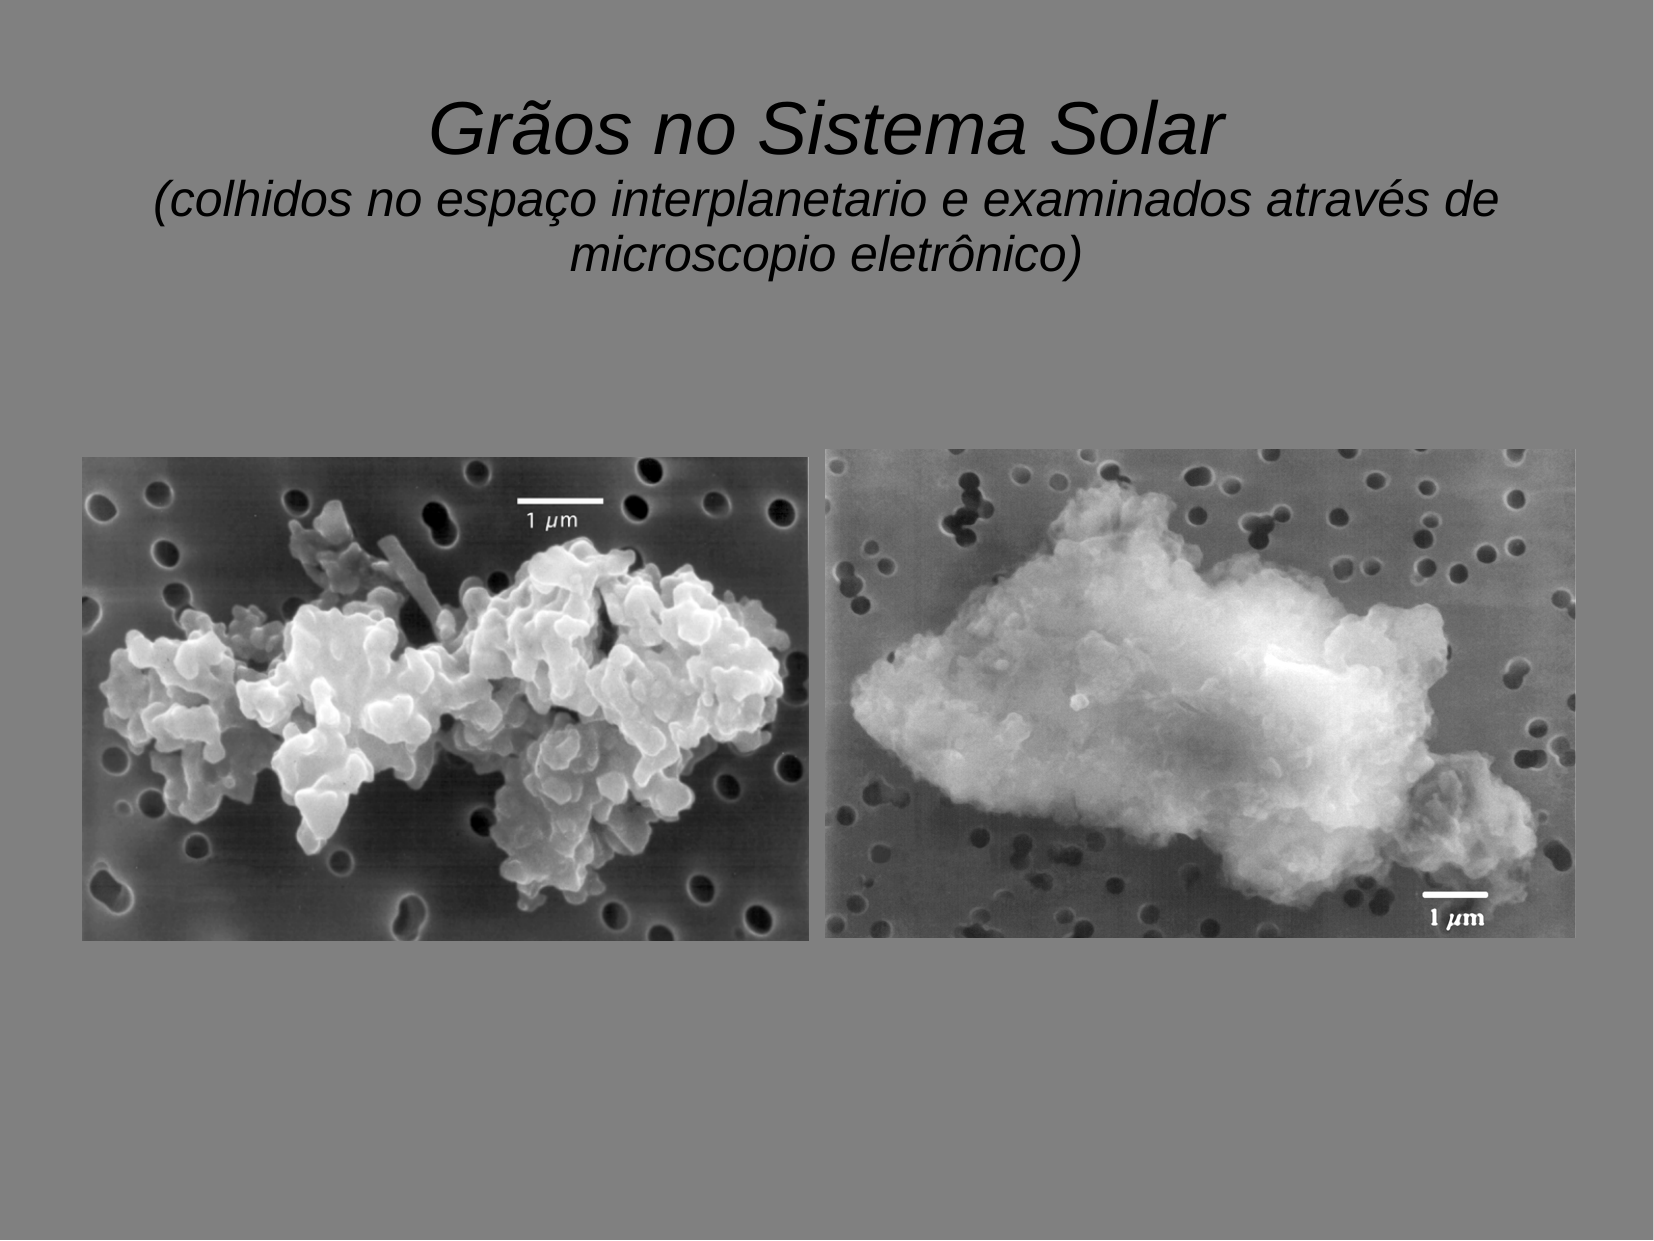

# Grãos no Sistema Solar (colhidos no espaço interplanetario e examinados através de microscopio eletrônico)